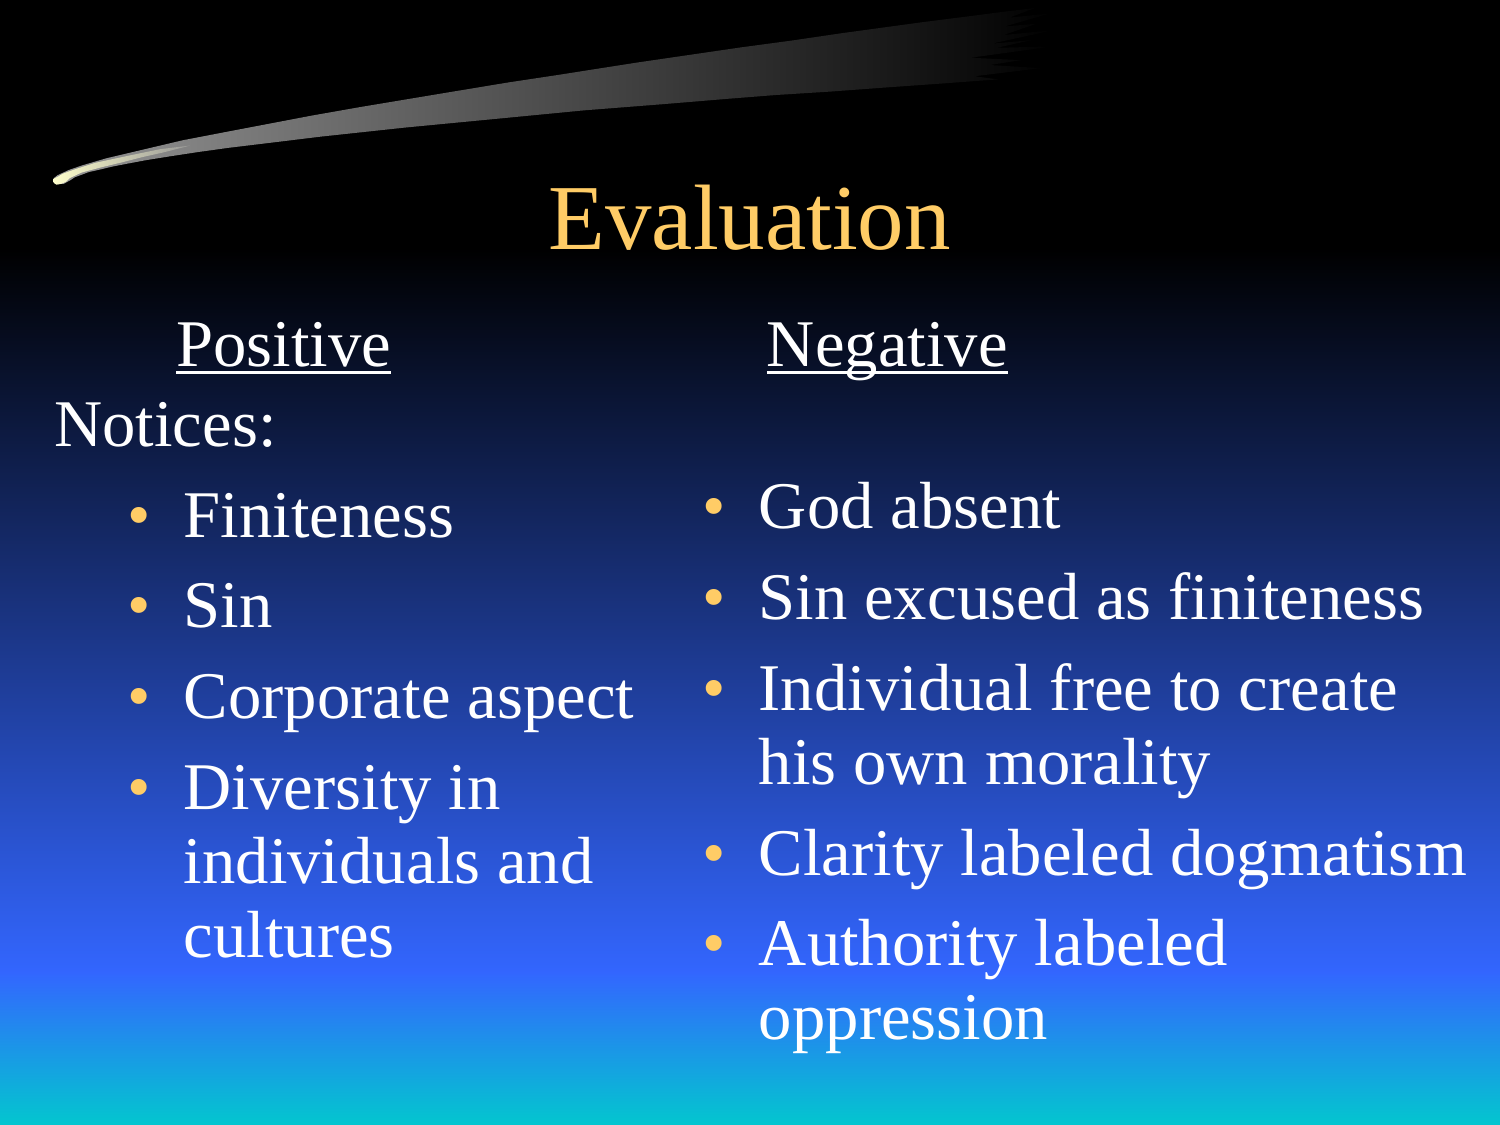

# Evaluation
Positive
Negative
Notices:
God absent
Sin excused as finiteness
Individual free to create his own morality
Clarity labeled dogmatism
Authority labeled oppression
Finiteness
Sin
Corporate aspect
Diversity in individuals and cultures